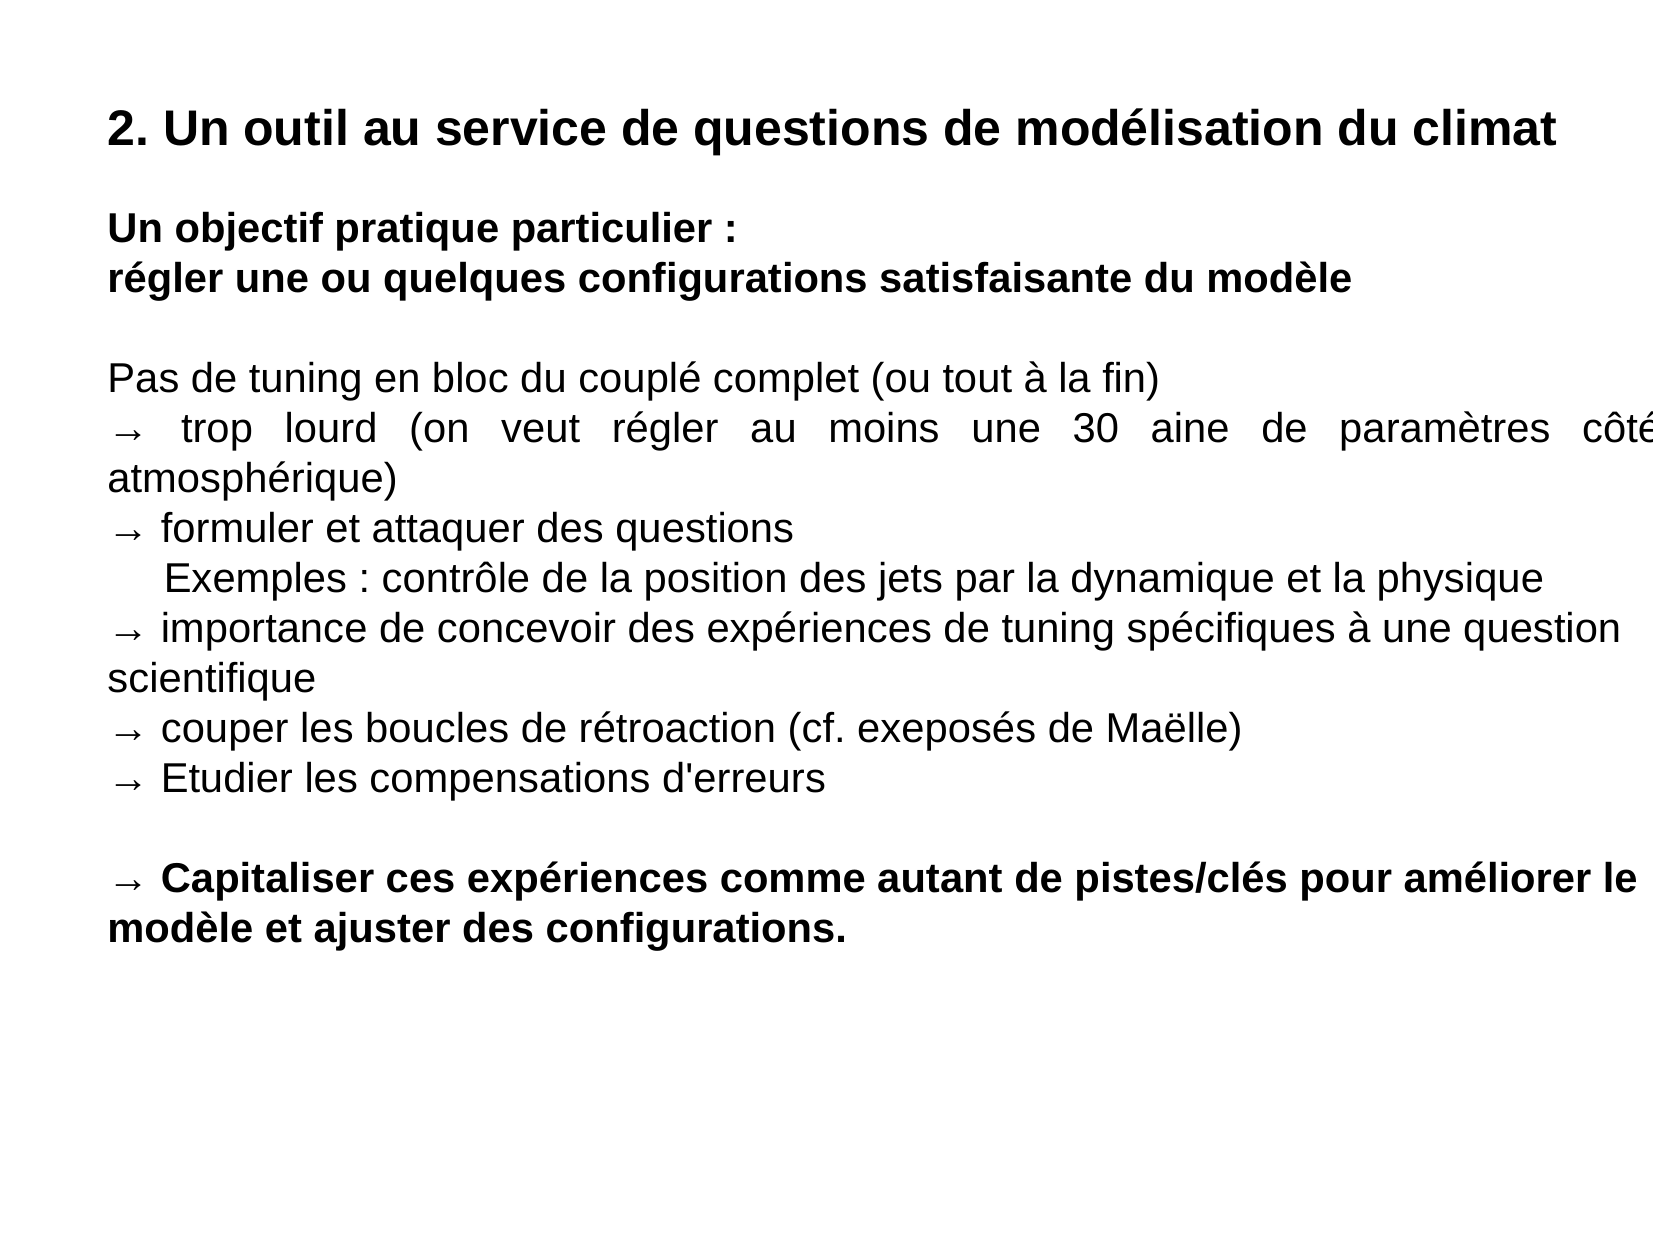

2. Un outil au service de questions de modélisation du climat
Un objectif pratique particulier :
régler une ou quelques configurations satisfaisante du modèle
Pas de tuning en bloc du couplé complet (ou tout à la fin)
→ trop lourd (on veut régler au moins une 30 aine de paramètres côté atmosphérique)
→ formuler et attaquer des questions
Exemples : contrôle de la position des jets par la dynamique et la physique
→ importance de concevoir des expériences de tuning spécifiques à une question scientifique
→ couper les boucles de rétroaction (cf. exeposés de Maëlle)
→ Etudier les compensations d'erreurs
→ Capitaliser ces expériences comme autant de pistes/clés pour améliorer le modèle et ajuster des configurations.